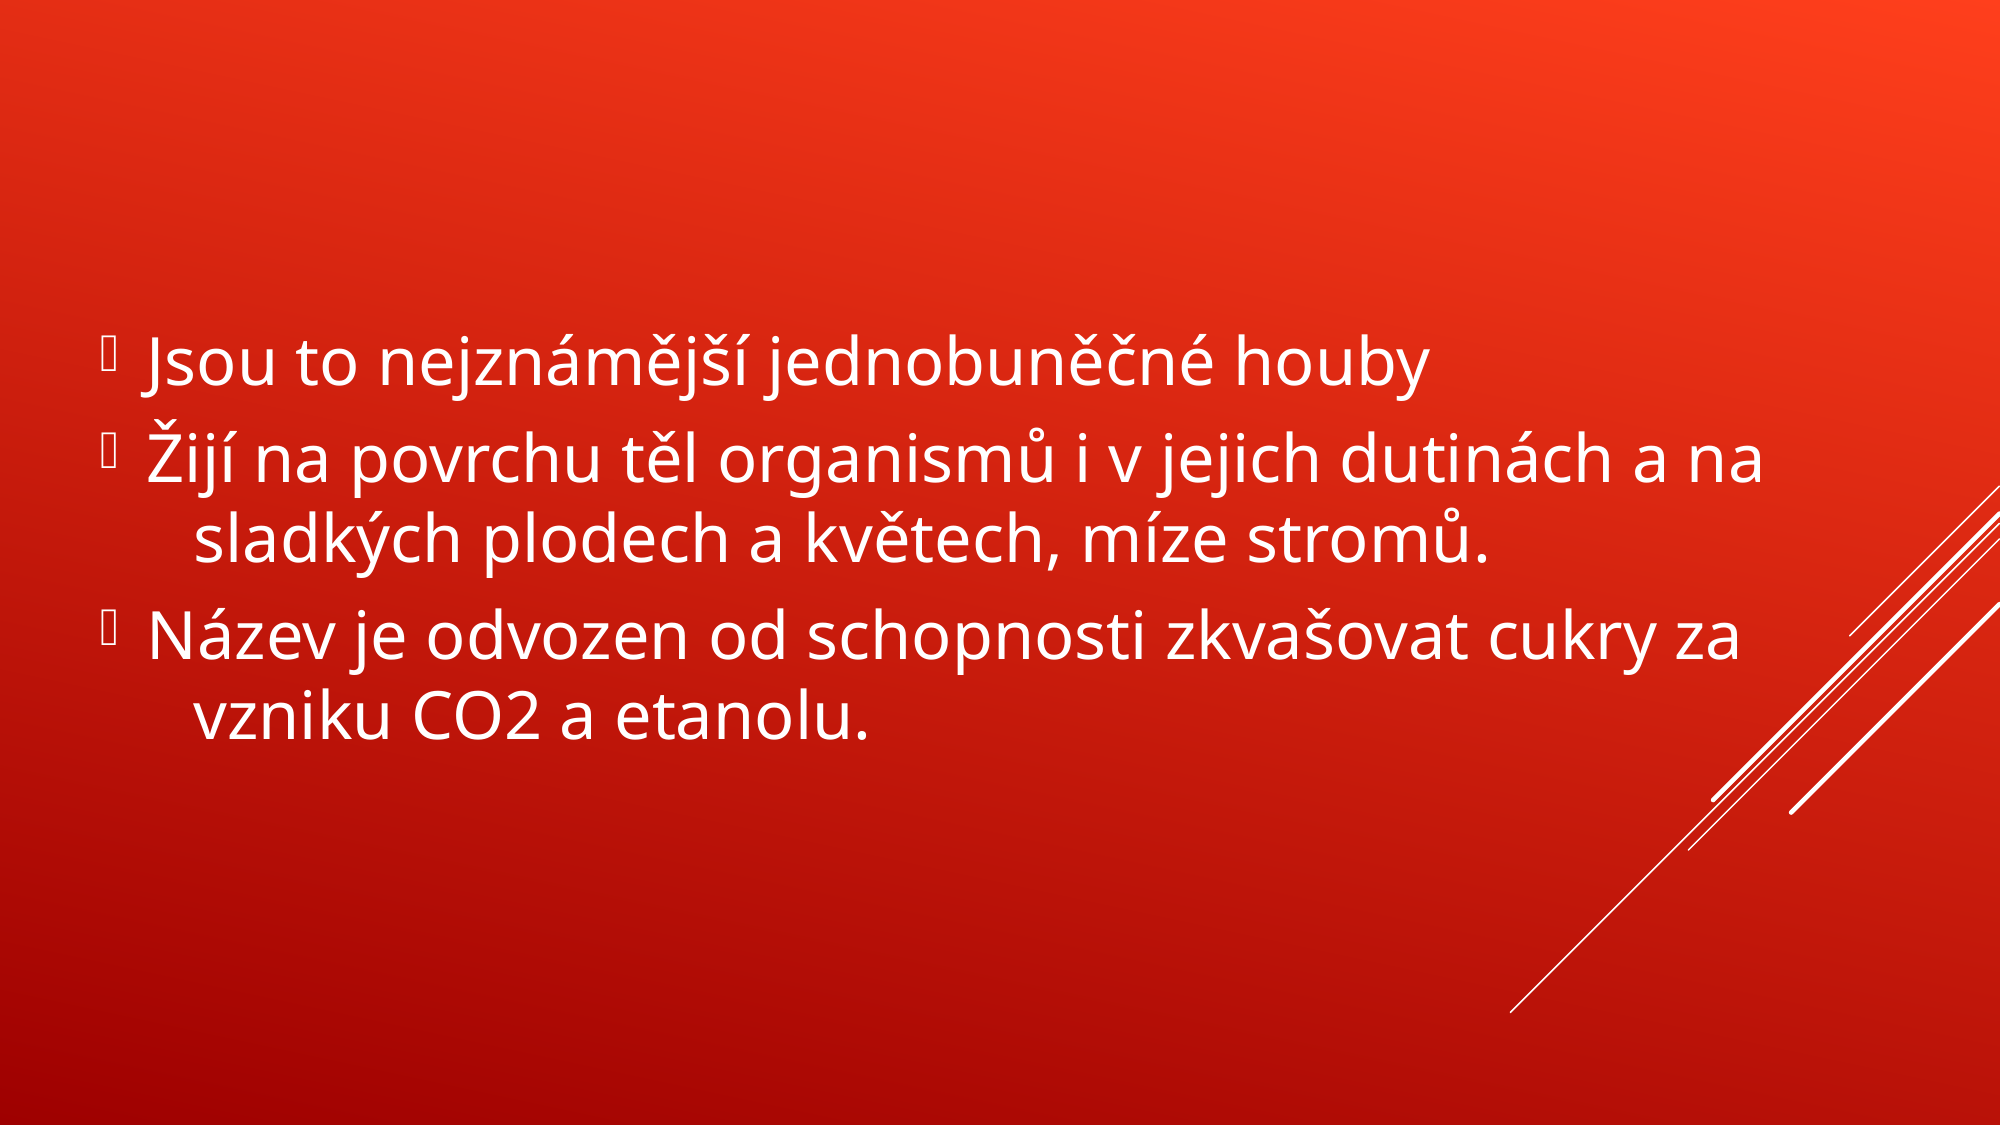

Jsou to nejznámější jednobuněčné houby
Žijí na povrchu těl organismů i v jejich dutinách a na sladkých plodech a květech, míze stromů.
Název je odvozen od schopnosti zkvašovat cukry za vzniku CO2 a etanolu.
#